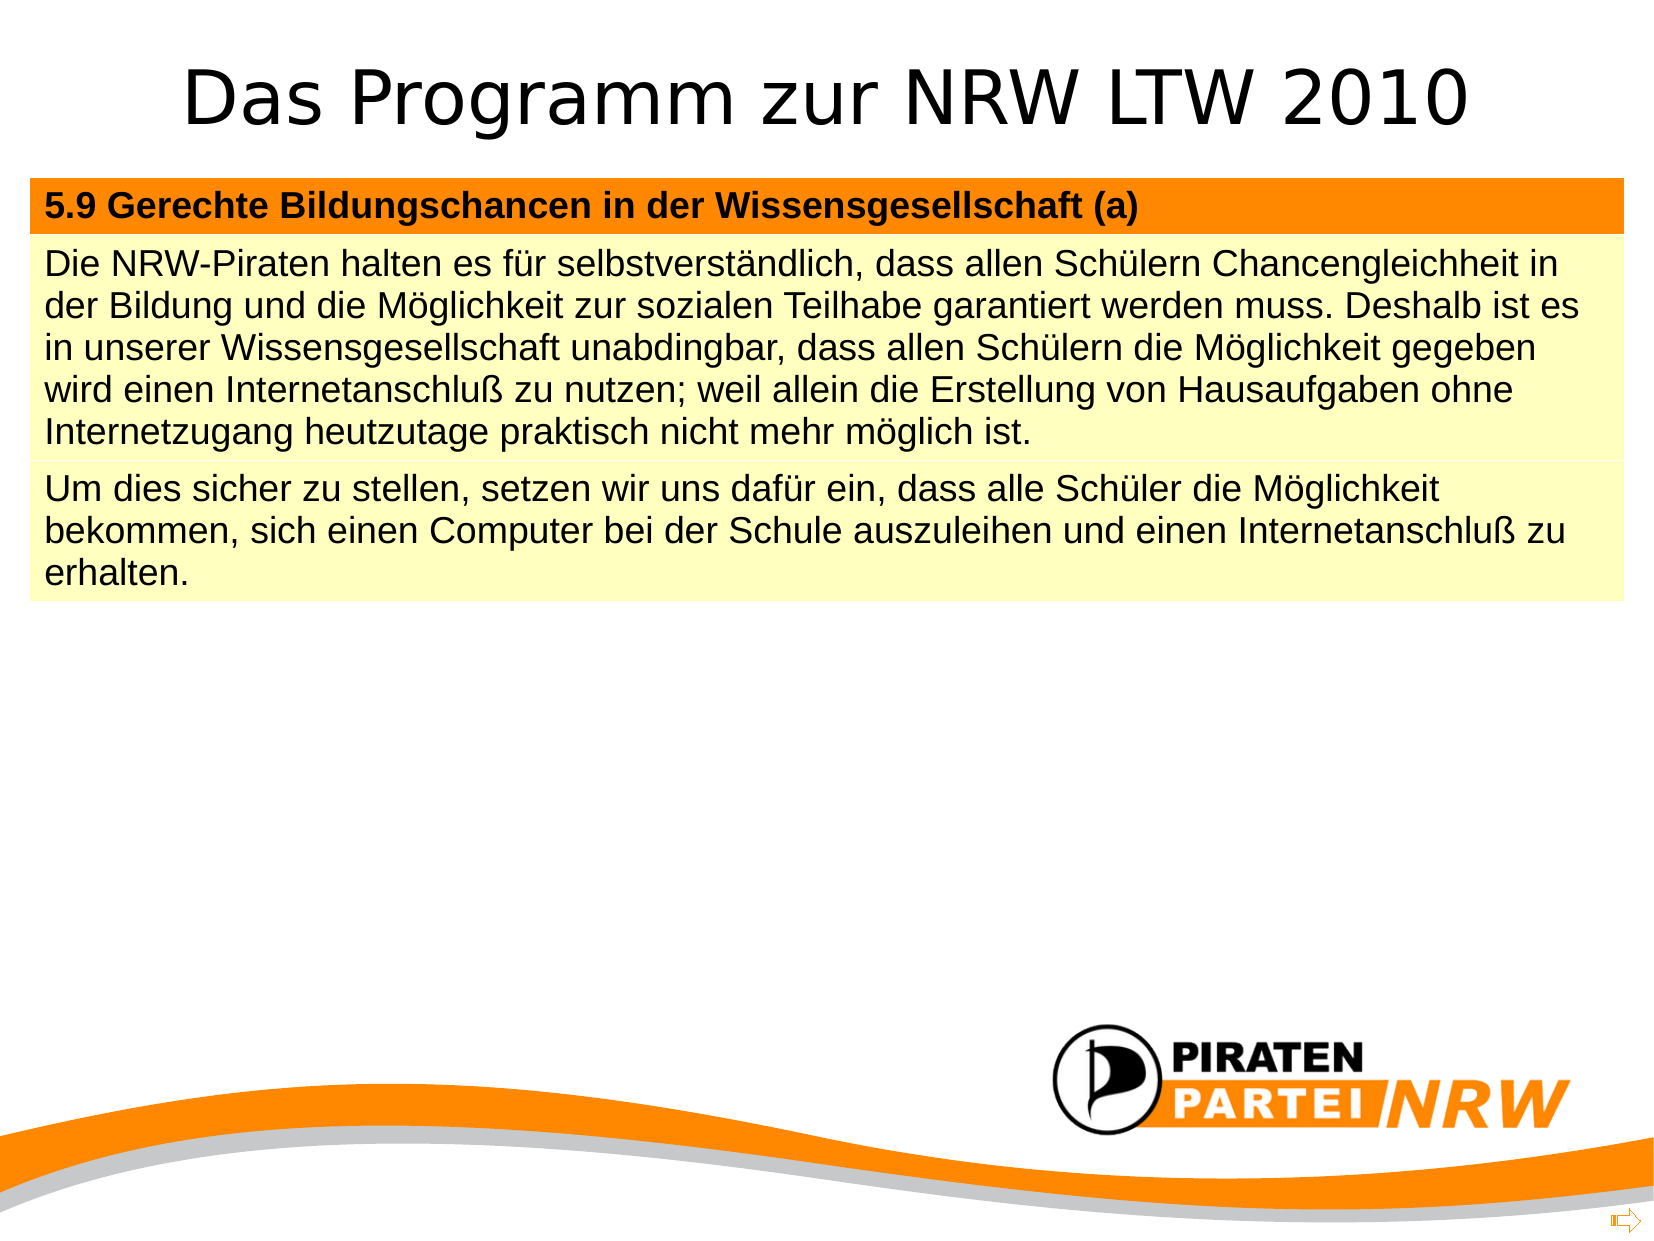

# Das Programm zur NRW LTW 2010
| 5.9 Gerechte Bildungschancen in der Wissensgesellschaft (a) |
| --- |
| Die NRW-Piraten halten es für selbstverständlich, dass allen Schülern Chancengleichheit in der Bildung und die Möglichkeit zur sozialen Teilhabe garantiert werden muss. Deshalb ist es in unserer Wissensgesellschaft unabdingbar, dass allen Schülern die Möglichkeit gegeben wird einen Internetanschluß zu nutzen; weil allein die Erstellung von Hausaufgaben ohne Internetzugang heutzutage praktisch nicht mehr möglich ist. |
| Um dies sicher zu stellen, setzen wir uns dafür ein, dass alle Schüler die Möglichkeit bekommen, sich einen Computer bei der Schule auszuleihen und einen Internetanschluß zu erhalten. |